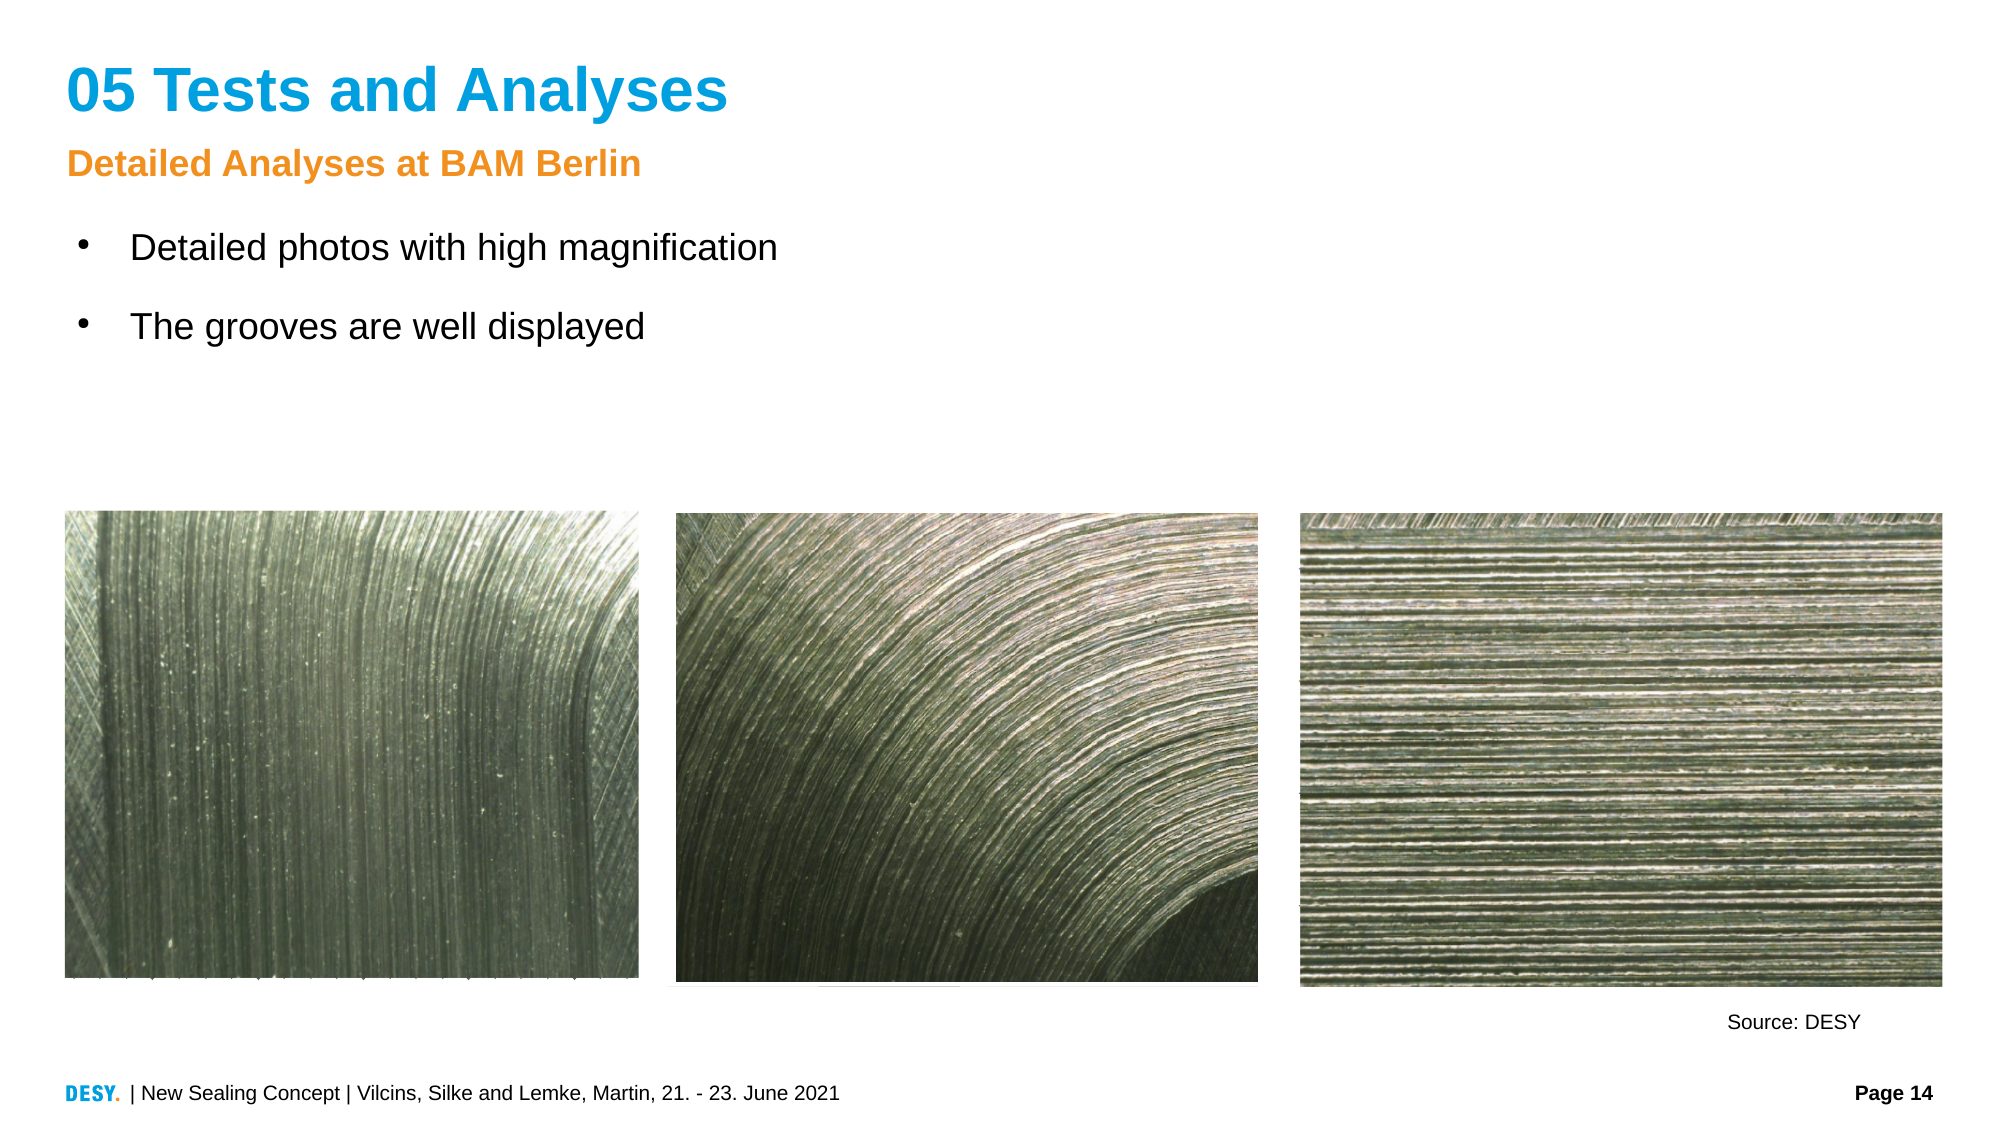

# 05 Tests and Analyses
Detailed Analyses at BAM Berlin
Detailed photos with high magnification
The grooves are well displayed
Source: BAM Berlin
Source: DESY
| New Sealing Concept | Vilcins, Silke and Lemke, Martin, 21. - 23. June 2021
Source: BAM Berlin